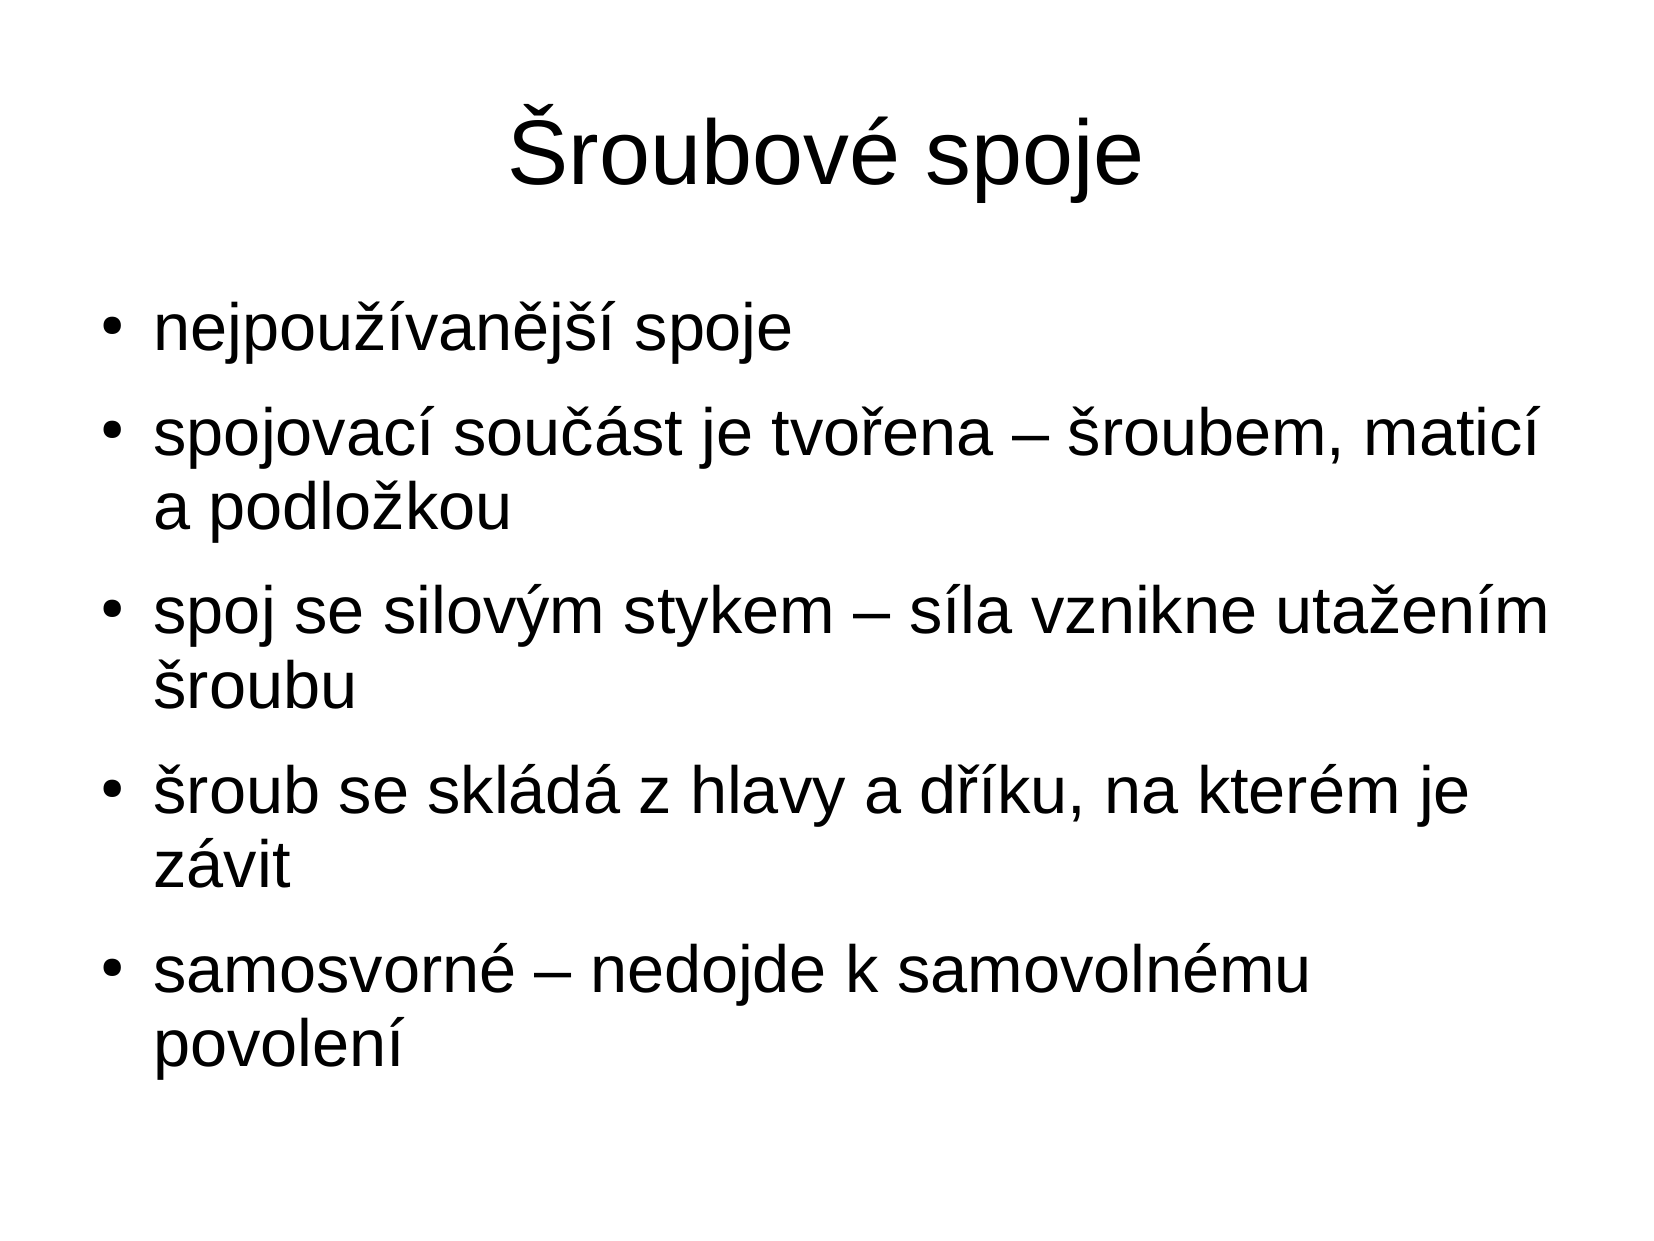

# Šroubové spoje
nejpoužívanější spoje
spojovací součást je tvořena – šroubem, maticí a podložkou
spoj se silovým stykem – síla vznikne utažením šroubu
šroub se skládá z hlavy a dříku, na kterém je závit
samosvorné – nedojde k samovolnému povolení